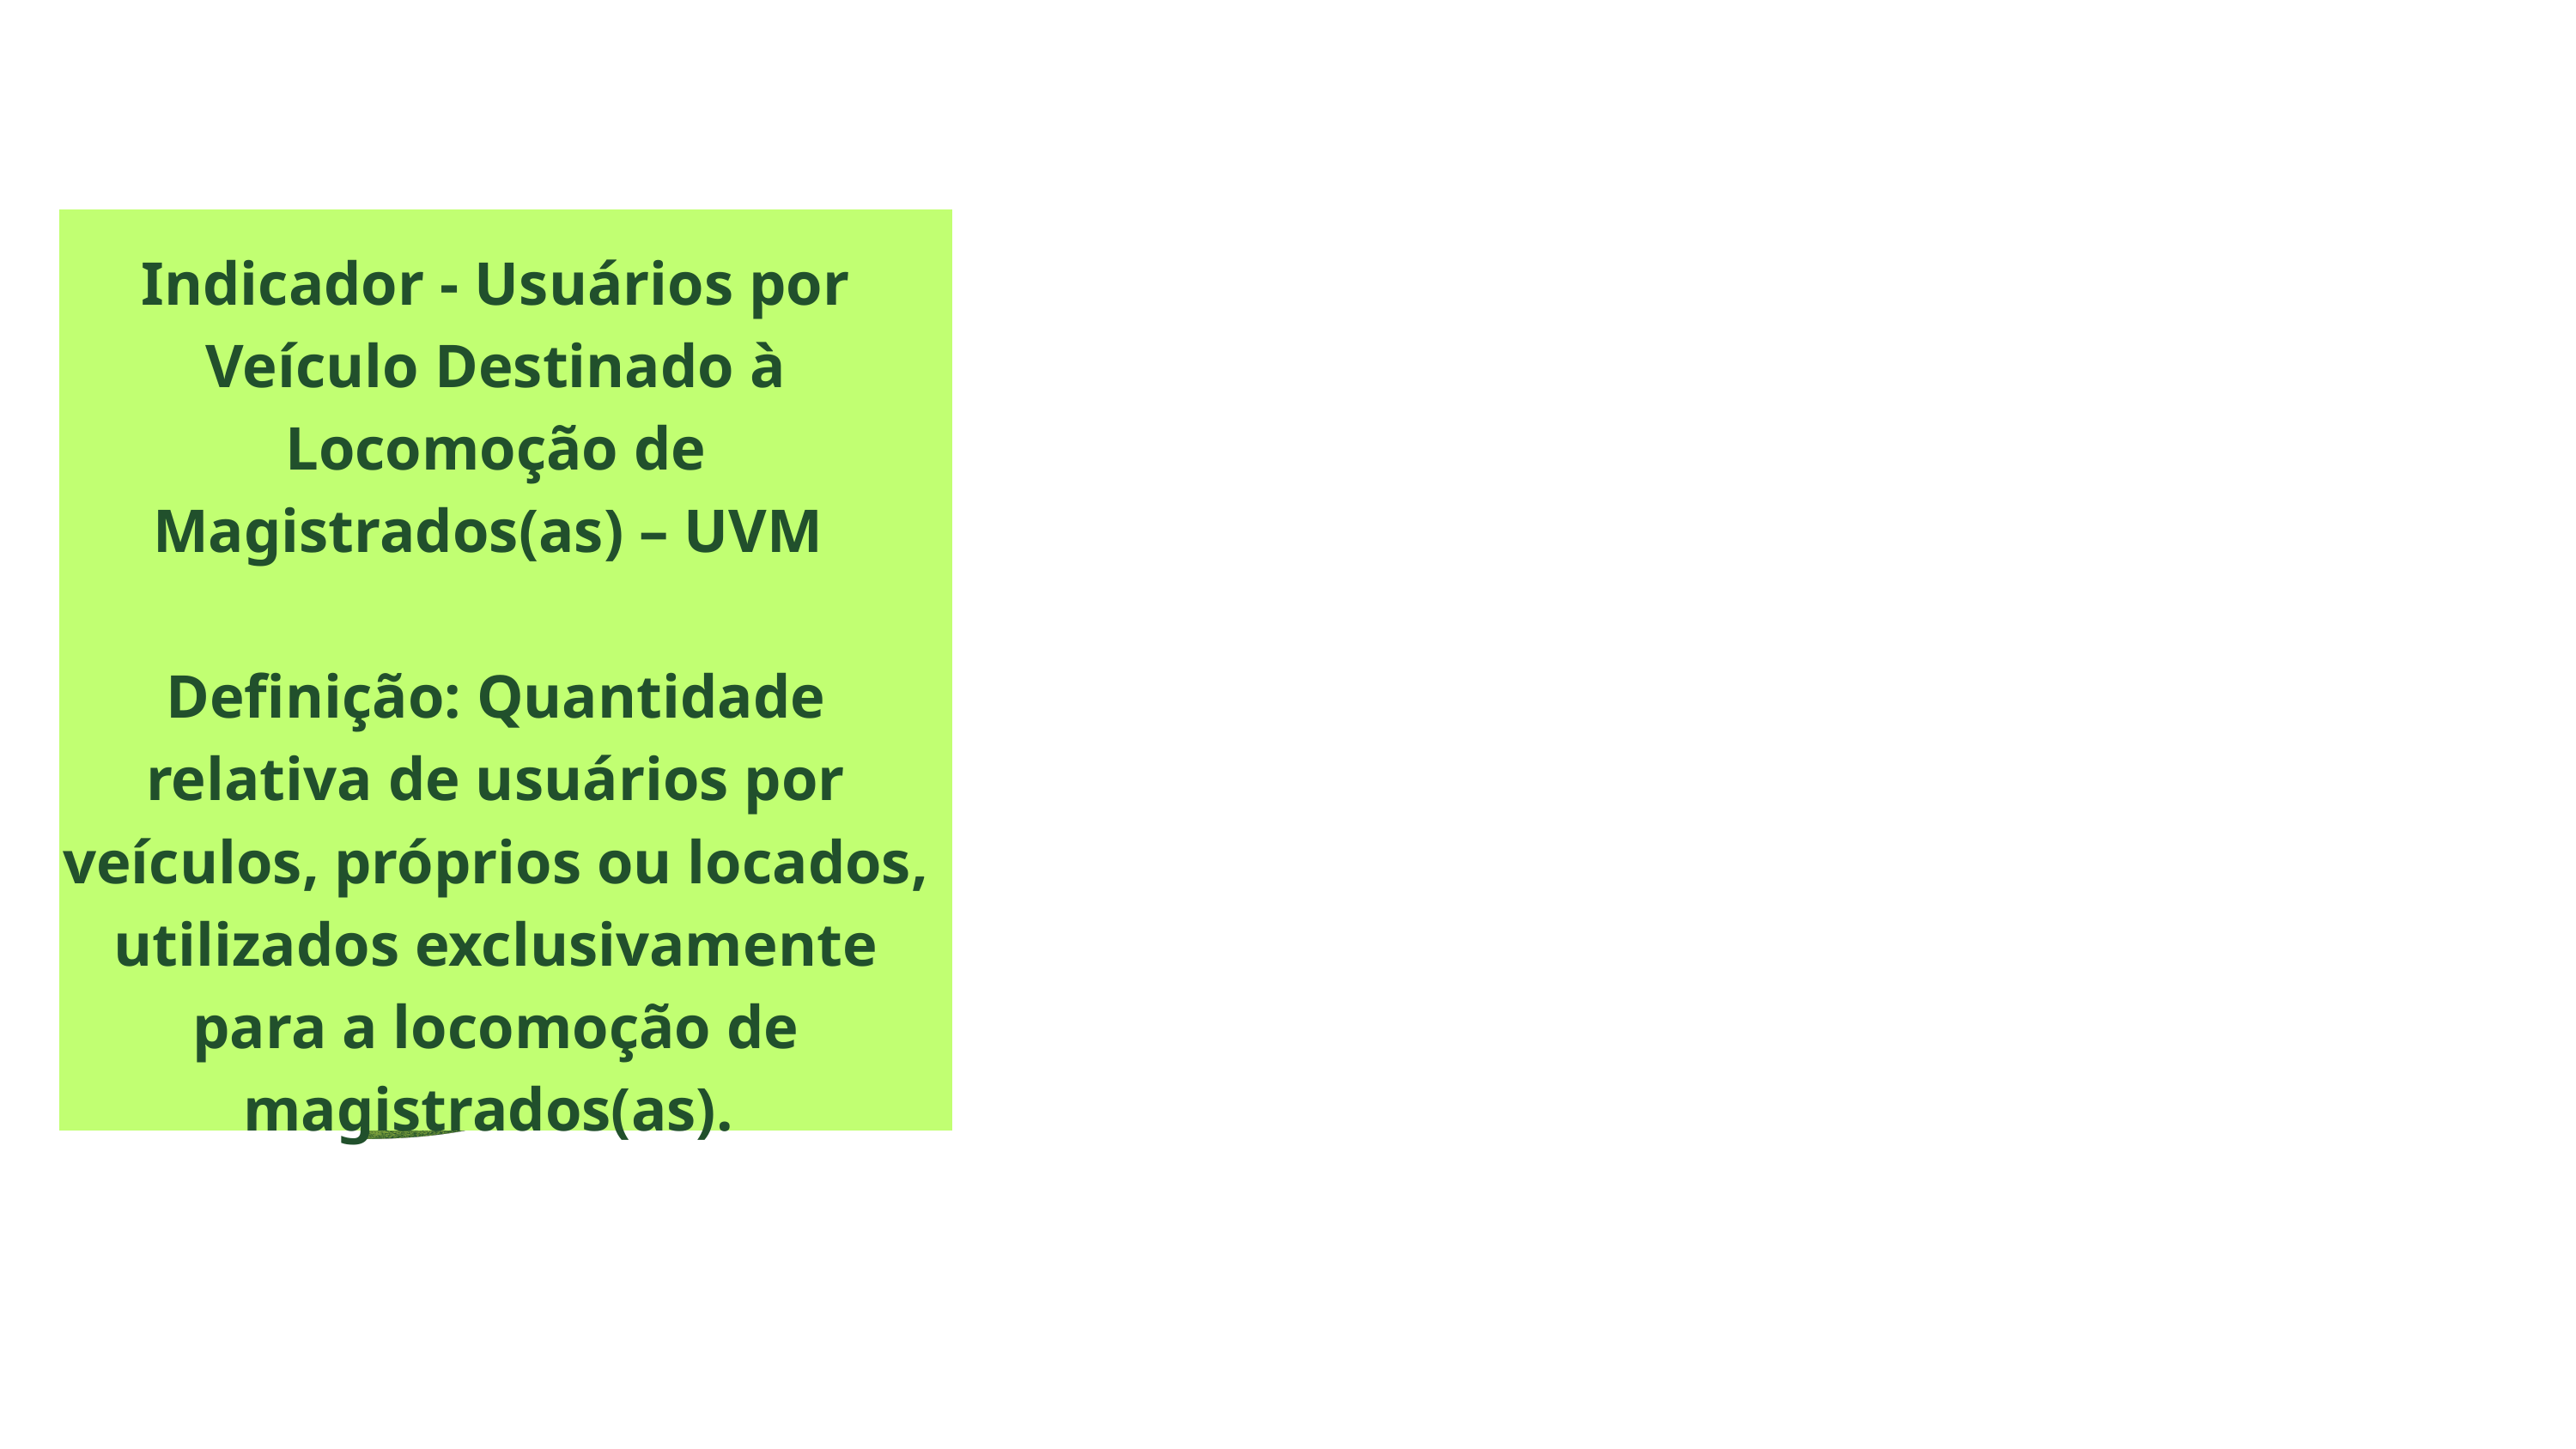

Fórmula: Usuários / Veículos de magistrados.
Polaridade: Quanto maior o valor, melhor o desempenho.
Periodicidade: Anual.
Metodologia Análise de Desempenho: Anual
Unidade responsável pelas metas: Coordenadoria de Polícia Judicial.
Indicador - Usuários por Veículo Destinado à Locomoção de Magistrados(as) – UVM
Definição: Quantidade relativa de usuários por veículos, próprios ou locados, utilizados exclusivamente para a locomoção de magistrados(as).